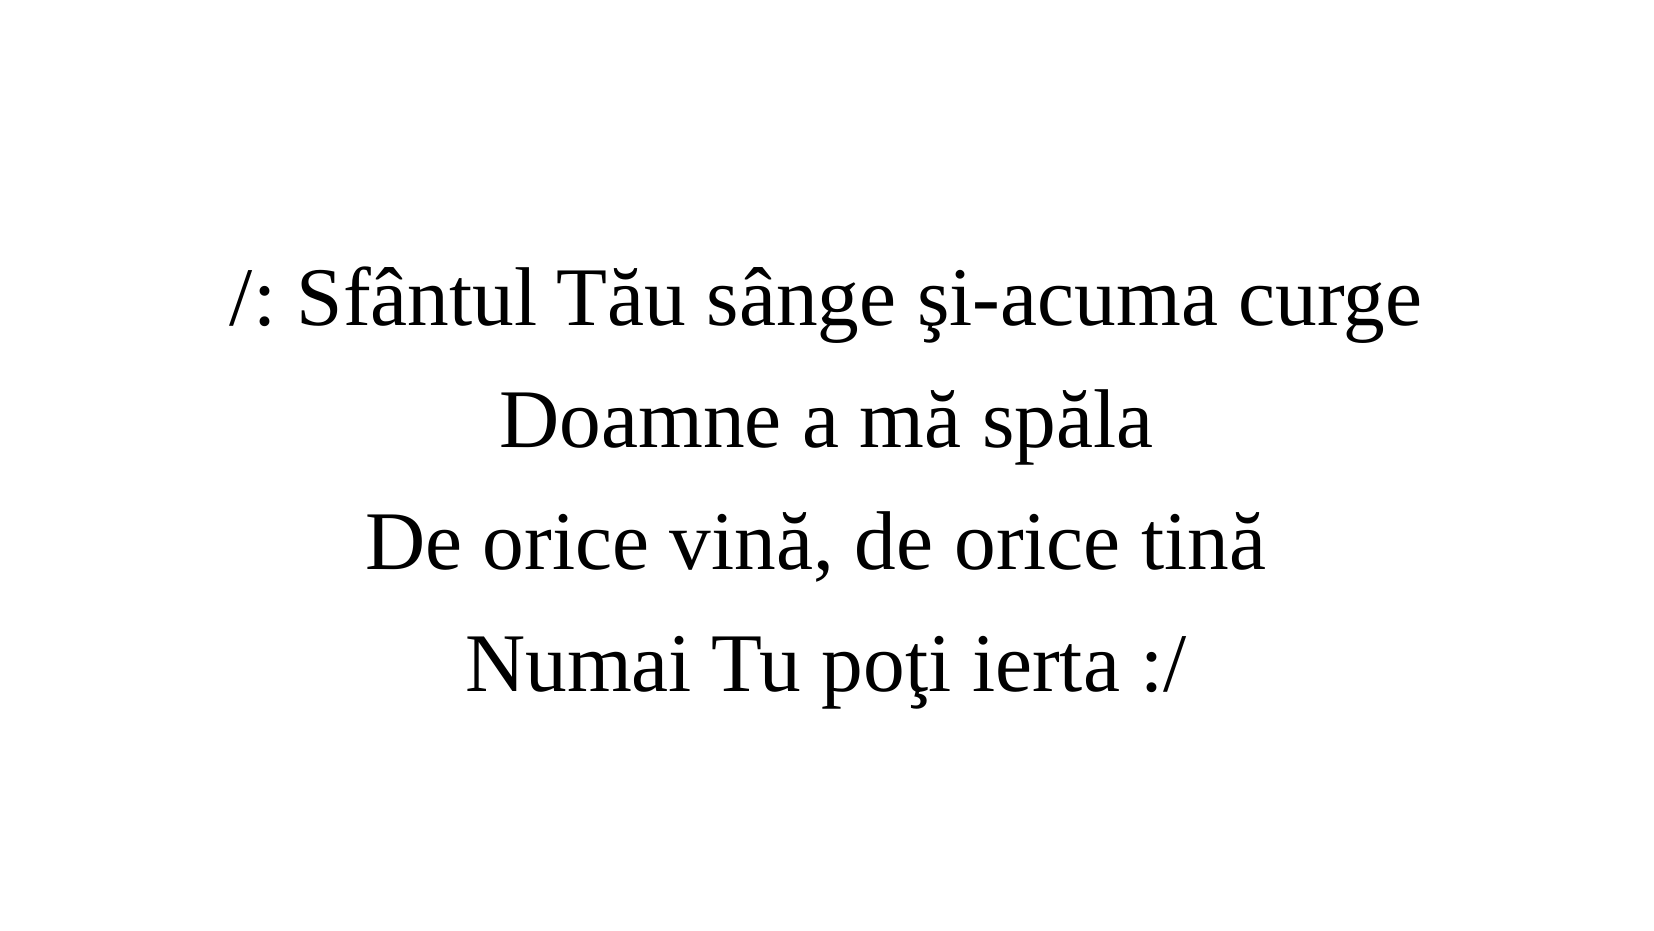

# /: Sfântul Tău sânge şi-acuma curge
Doamne a mă spăla
De orice vină, de orice tină
Numai Tu poţi ierta :/